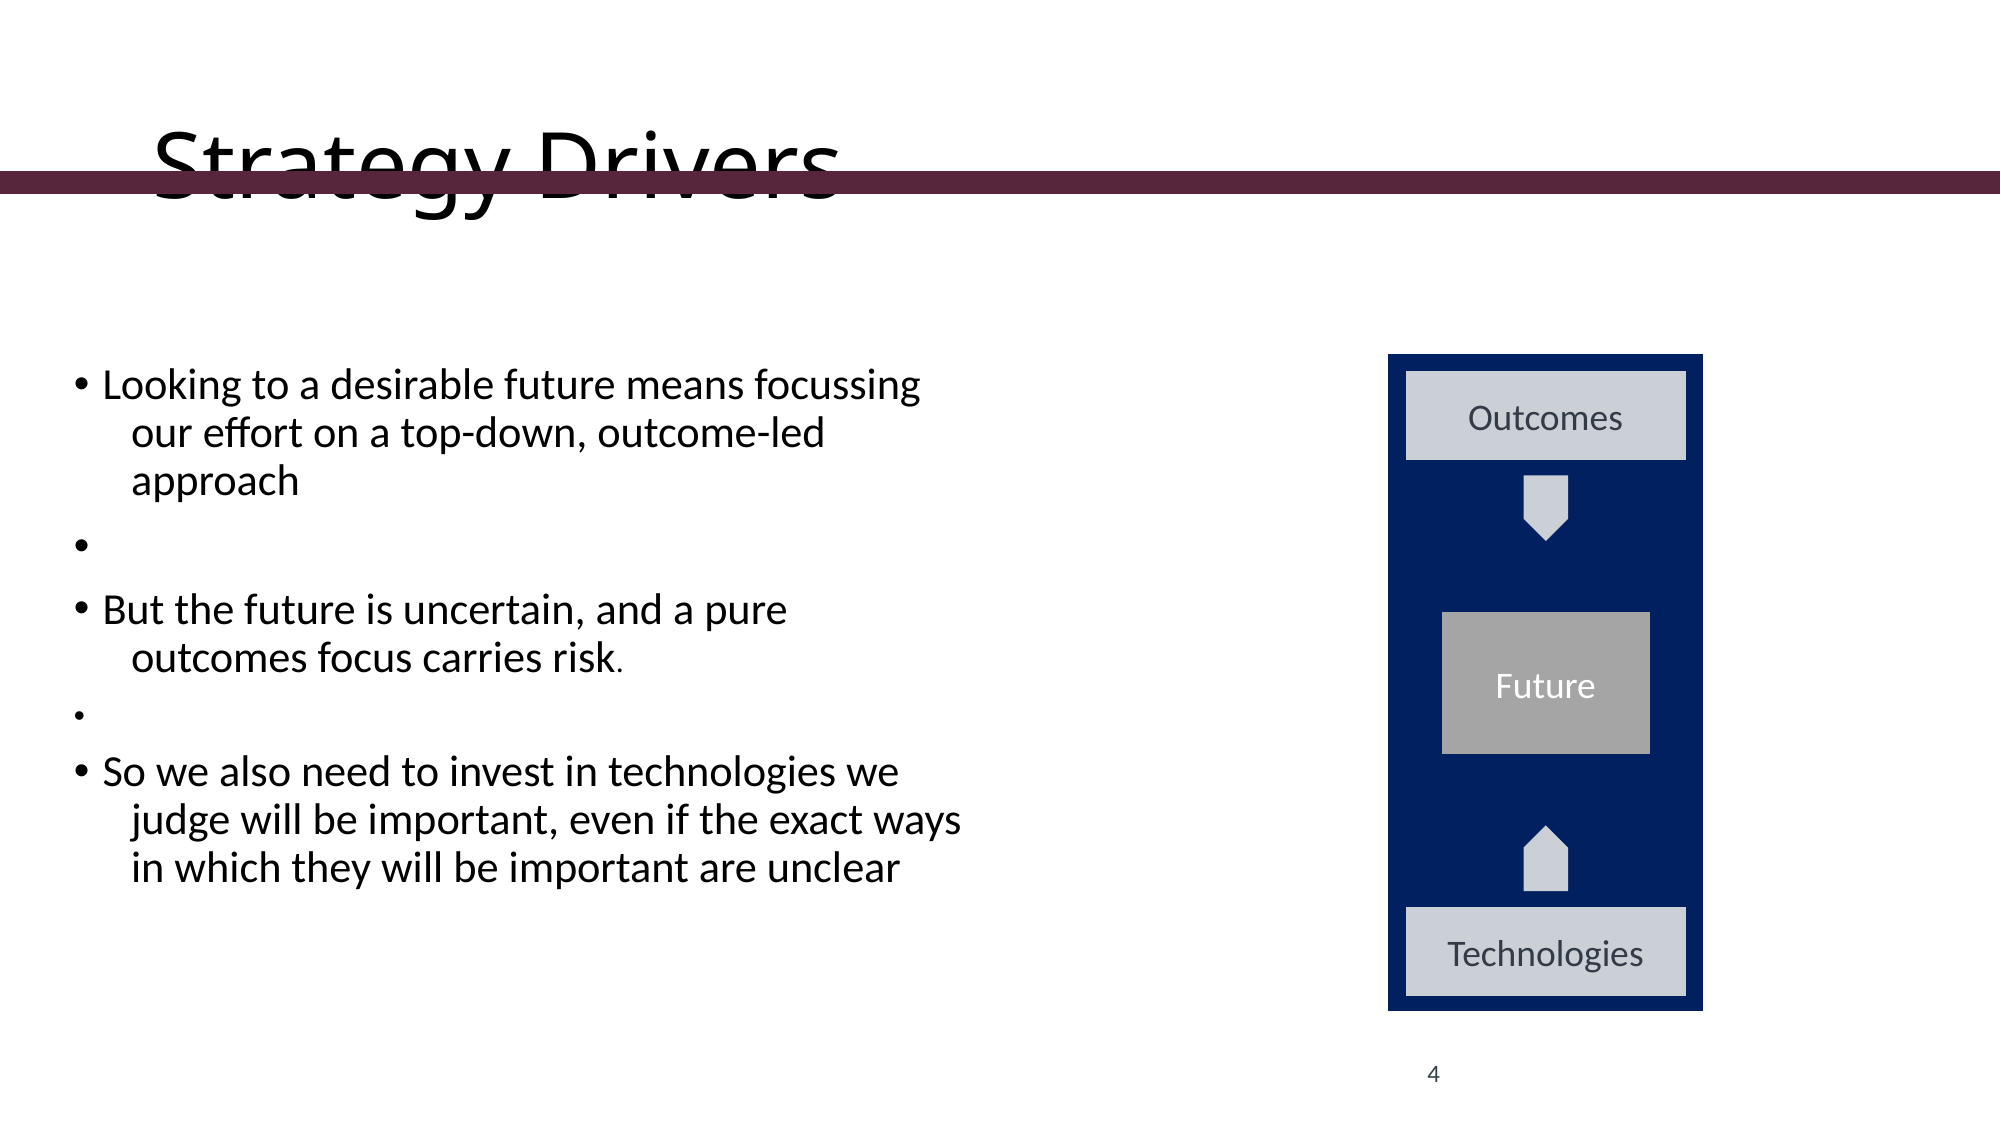

# Strategy Drivers
Looking to a desirable future means focussing our effort on a top-down, outcome-led approach
But the future is uncertain, and a pure outcomes focus carries risk.
So we also need to invest in technologies we judge will be important, even if the exact ways in which they will be important are unclear
Outcomes
Future
Technologies